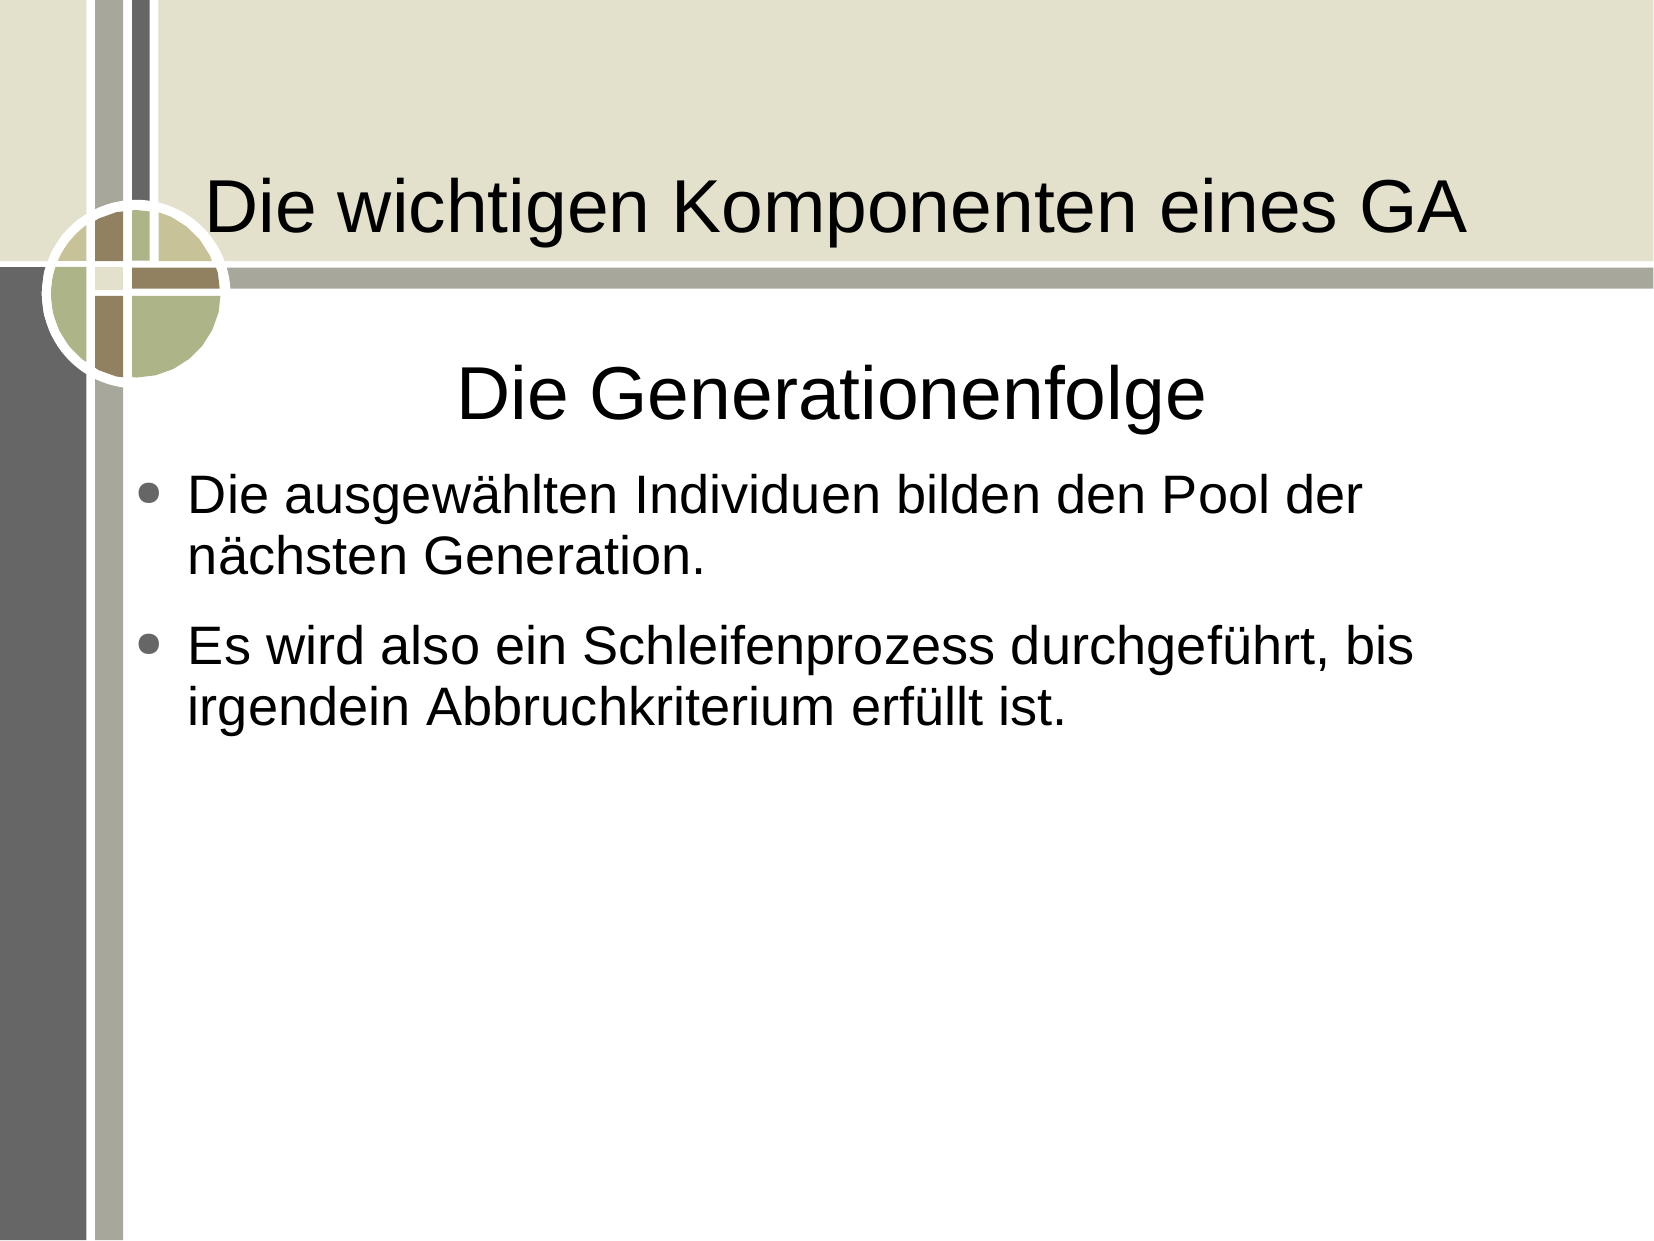

# Die wichtigen Komponenten eines GA
Die Generationenfolge
Die ausgewählten Individuen bilden den Pool der nächsten Generation.
Es wird also ein Schleifenprozess durchgeführt, bis irgendein Abbruchkriterium erfüllt ist.